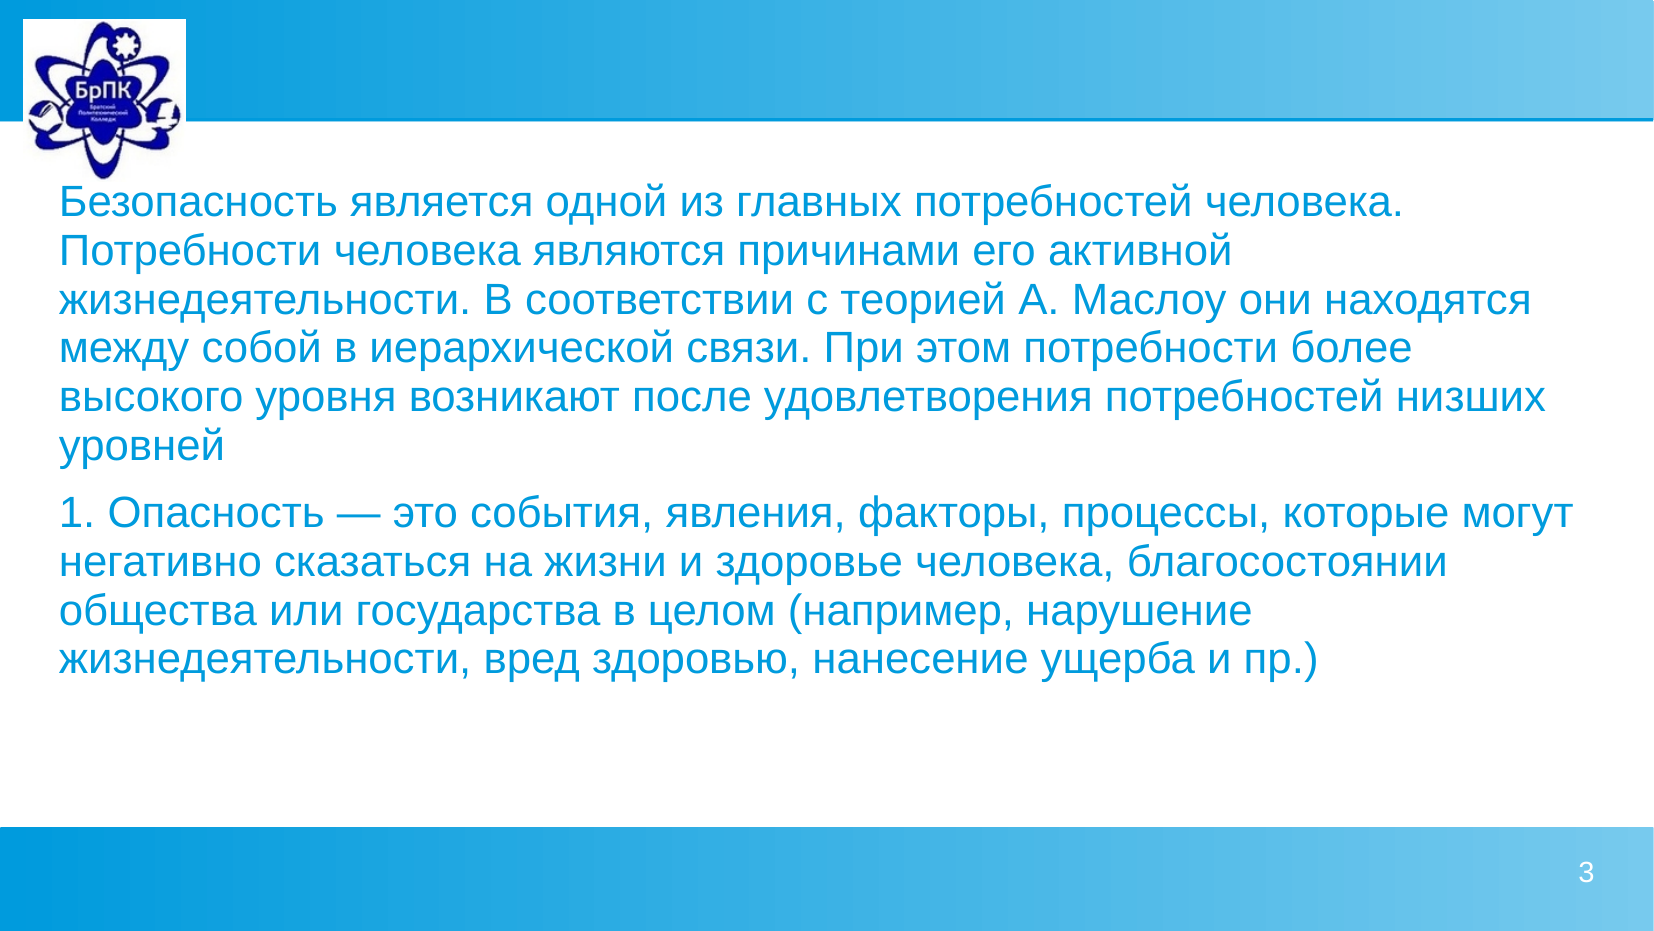

# Безопасность является одной из главных потребностей человека. Потребности человека являются причинами его активной жизнедеятельности. В соответствии с теорией А. Маслоу они находятся между собой в иерархической связи. При этом потребности более высокого уровня возникают после удовлетворения потребностей низших уровней
1. Опасность — это события, явления, факторы, процессы, которые могут негативно сказаться на жизни и здоровье человека, благосостоянии общества или государства в целом (например, нарушение жизнедеятельности, вред здоровью, нанесение ущерба и пр.)
3